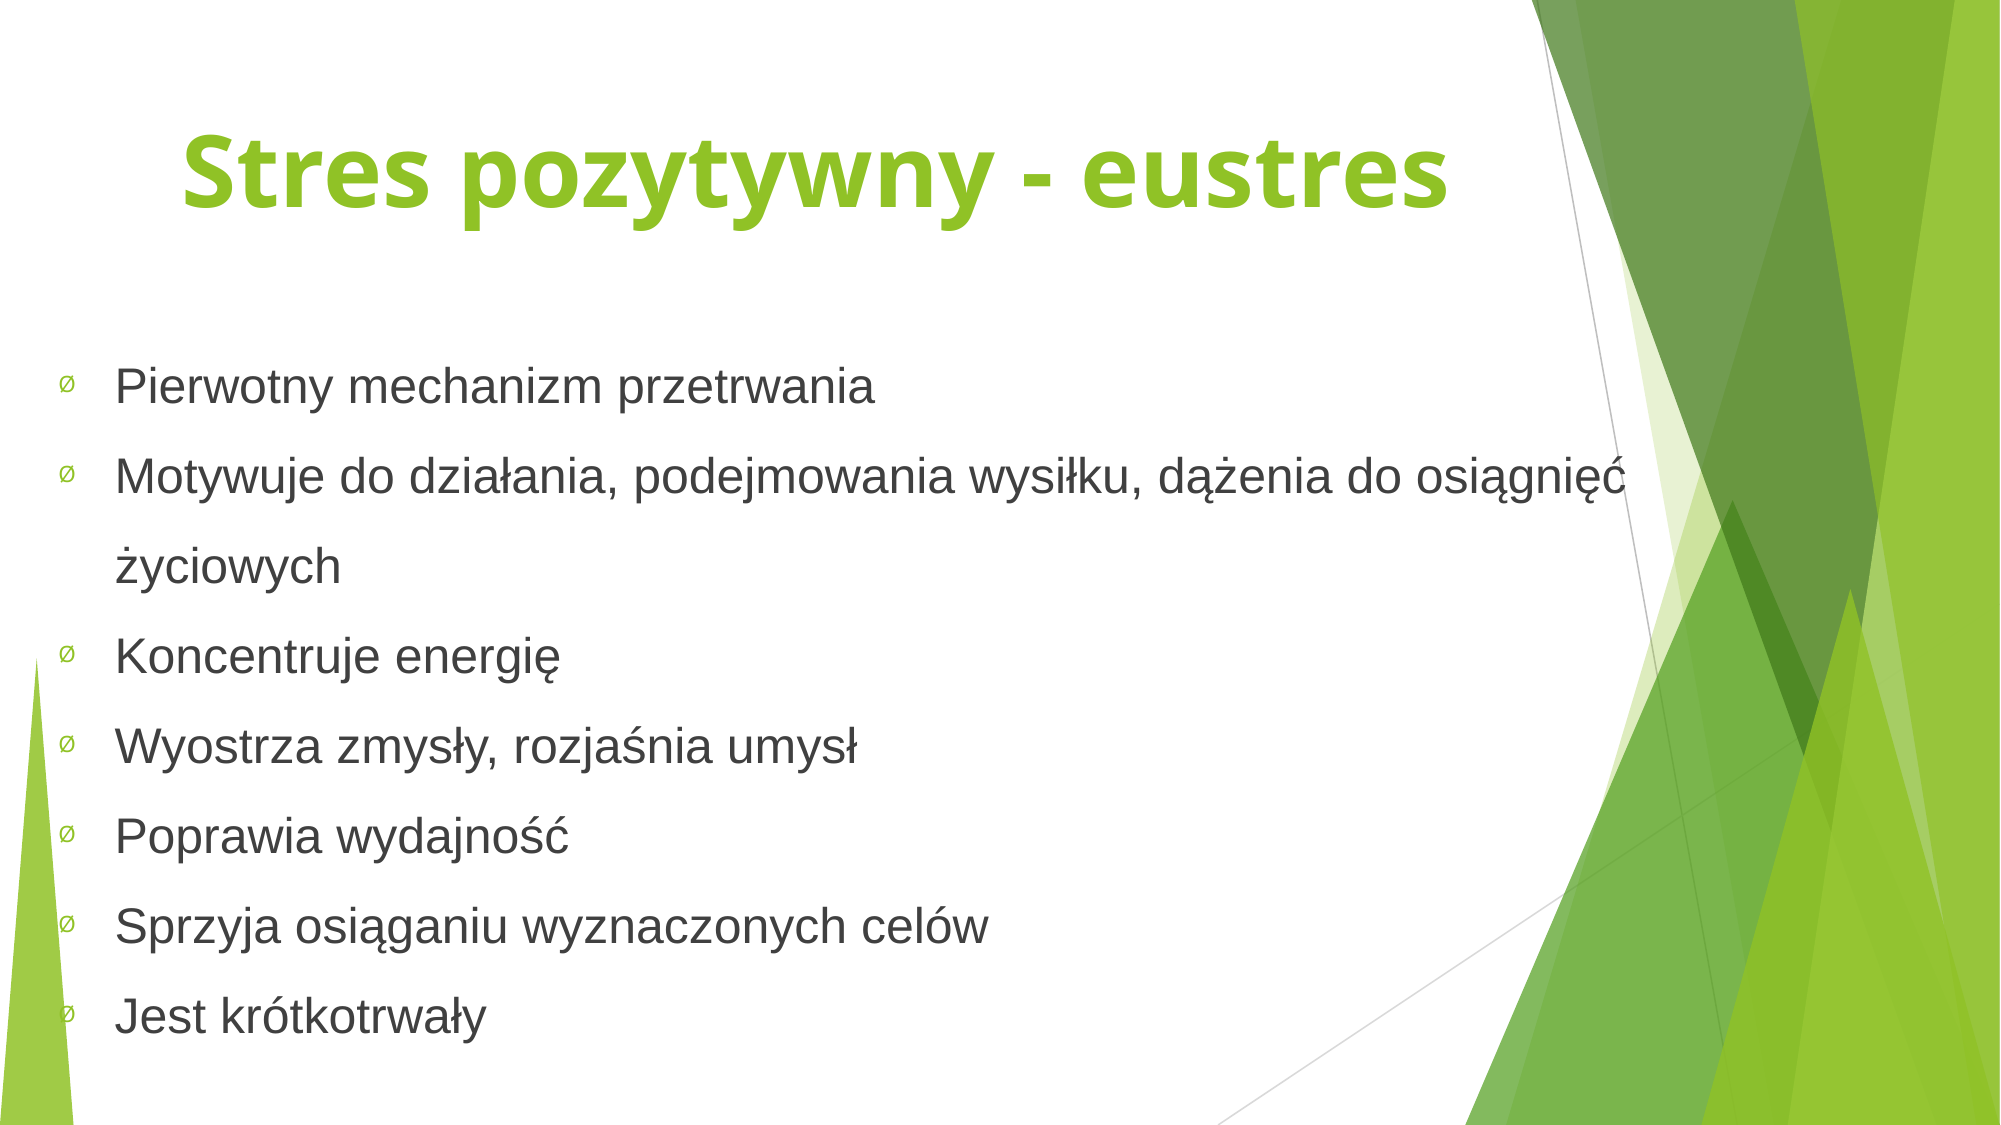

# Stres pozytywny - eustres
Pierwotny mechanizm przetrwania
Motywuje do działania, podejmowania wysiłku, dążenia do osiągnięć życiowych
Koncentruje energię
Wyostrza zmysły, rozjaśnia umysł
Poprawia wydajność
Sprzyja osiąganiu wyznaczonych celów
Jest krótkotrwały